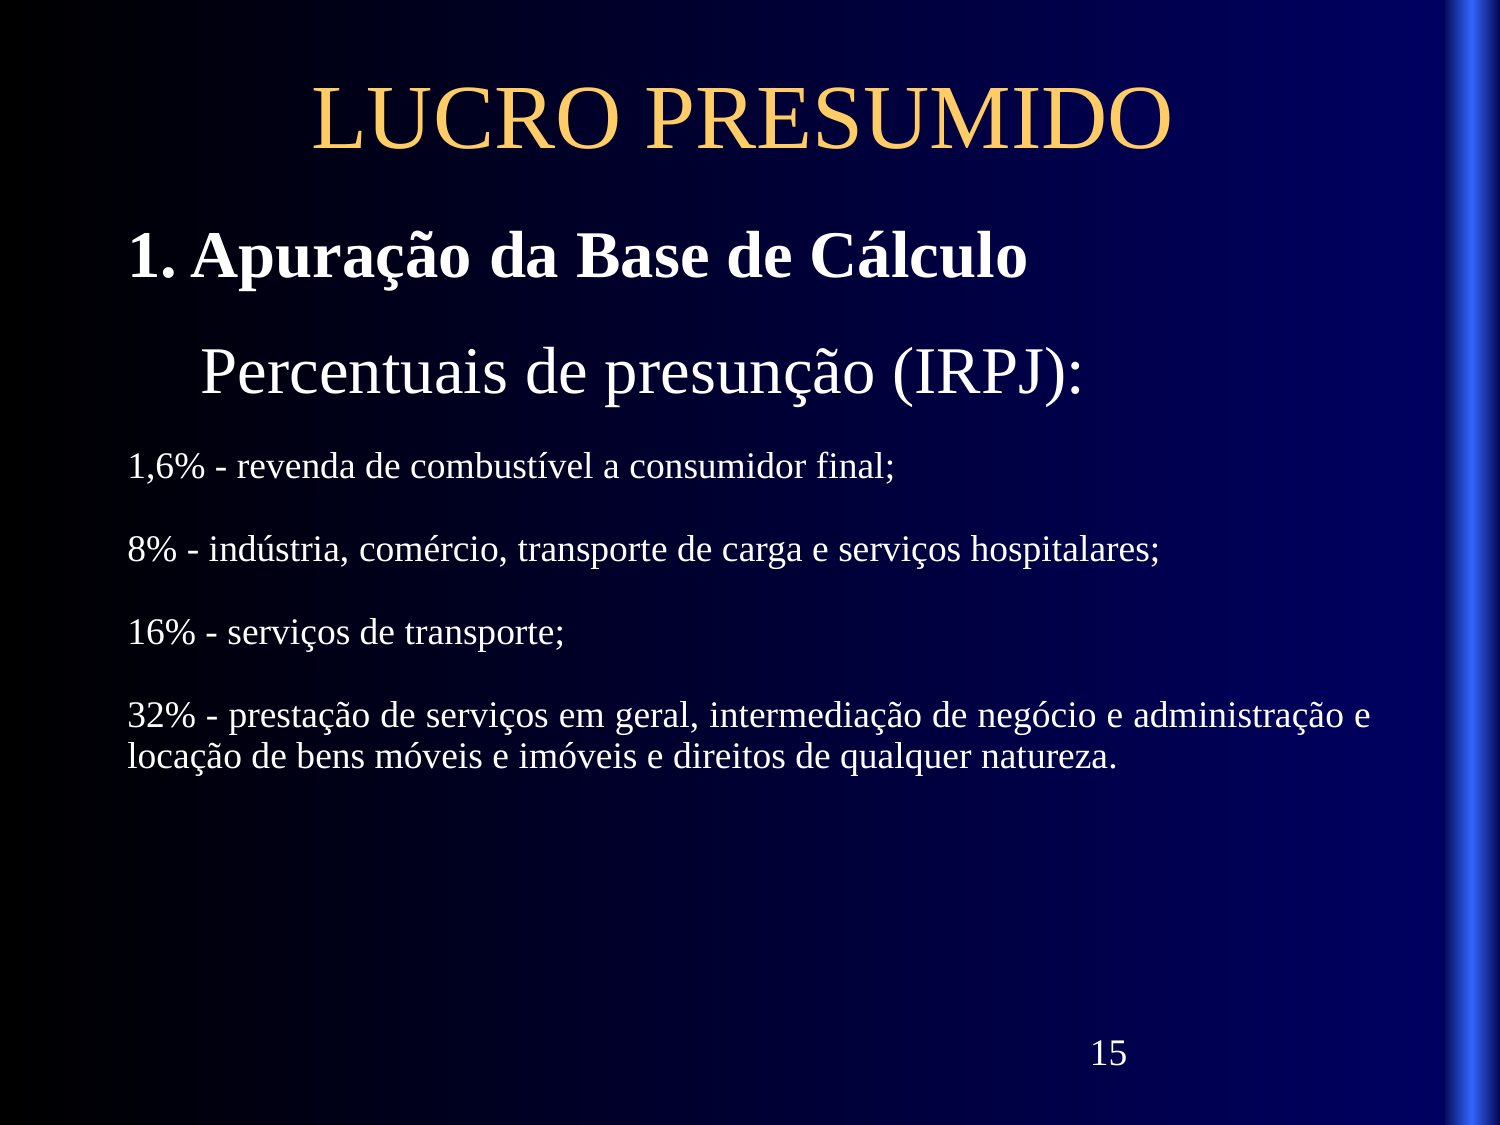

LUCRO PRESUMIDO
1. Apuração da Base de Cálculo
 	Percentuais de presunção (IRPJ):
1,6% - revenda de combustível a consumidor final;
8% - indústria, comércio, transporte de carga e serviços hospitalares;
16% - serviços de transporte;
32% - prestação de serviços em geral, intermediação de negócio e administração e locação de bens móveis e imóveis e direitos de qualquer natureza.